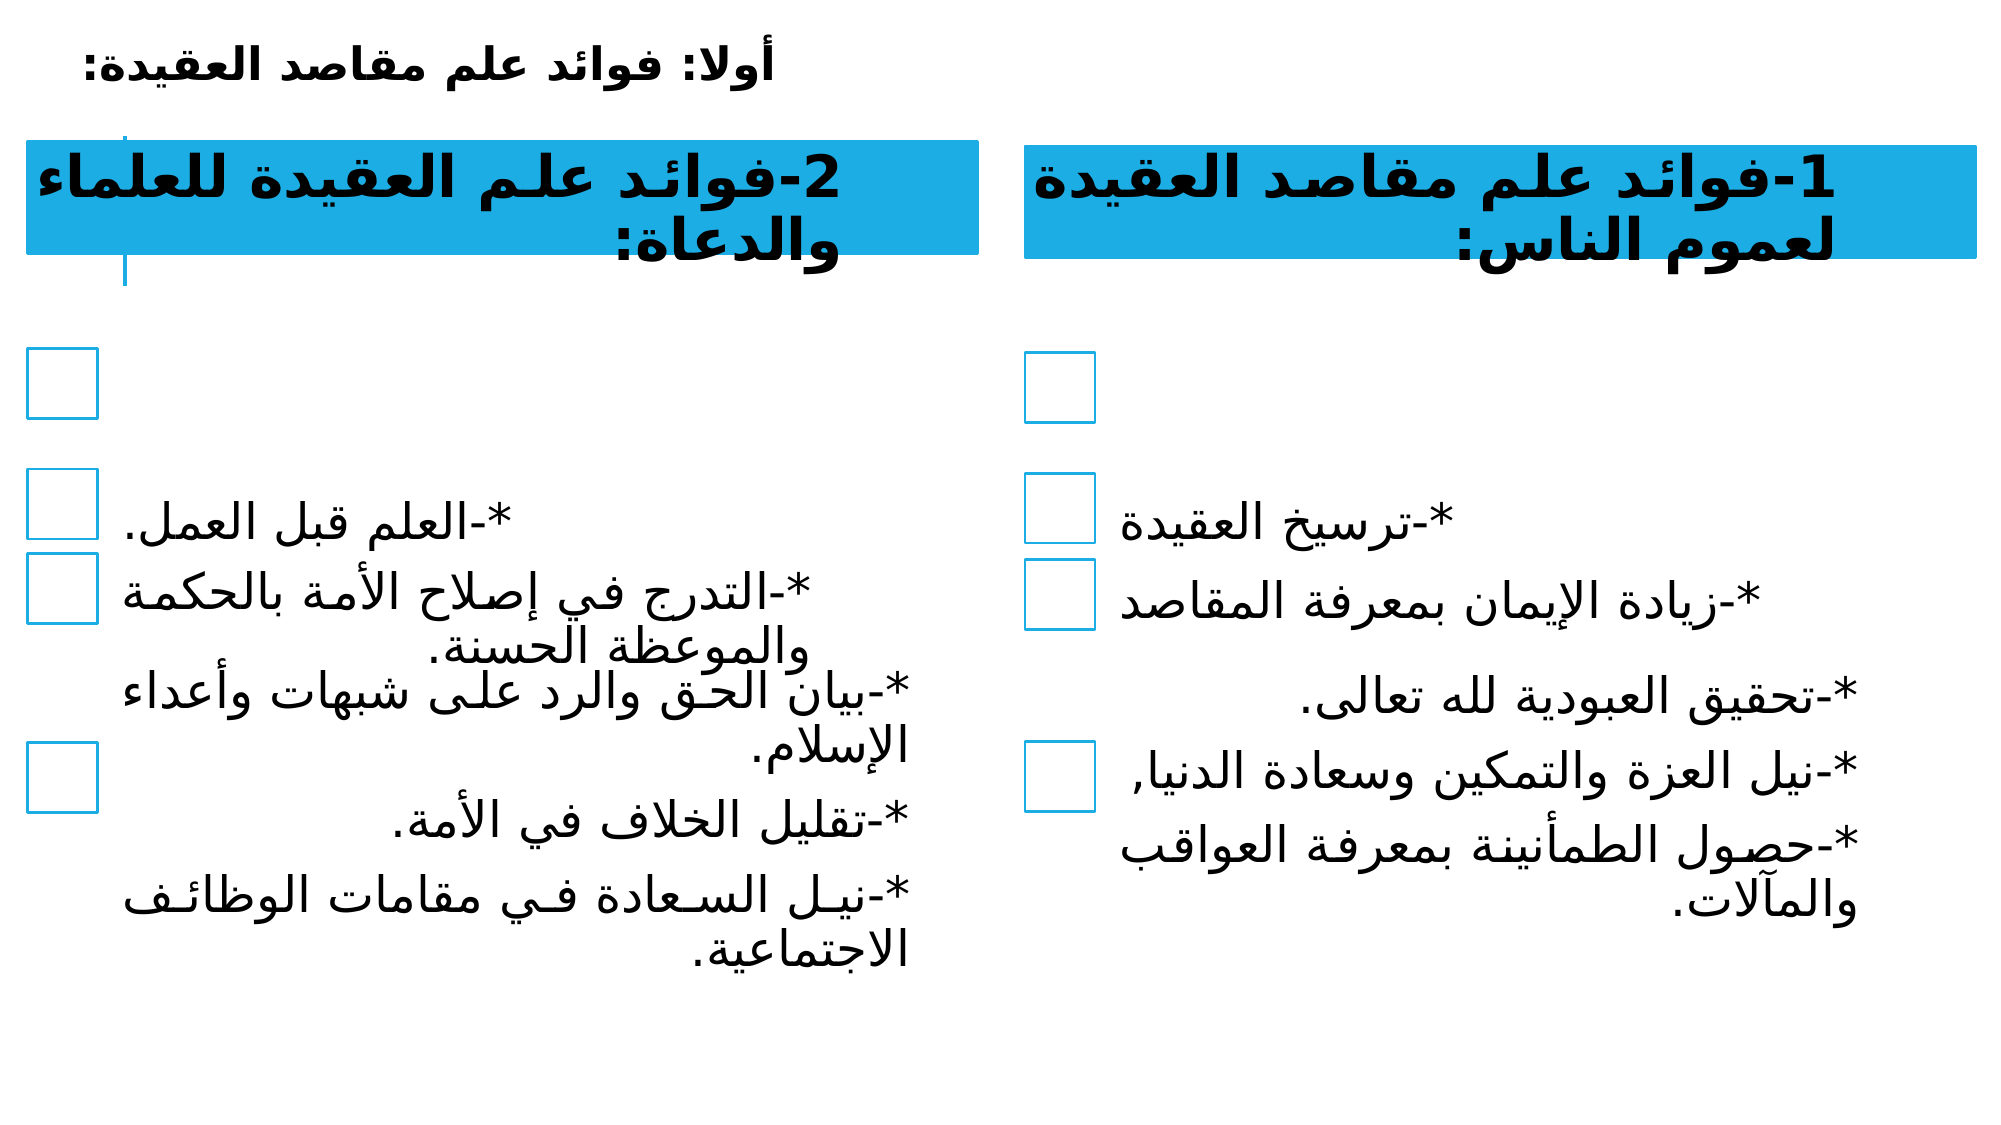

# أولا: فوائد علم مقاصد العقيدة:
2-فوائد علم العقيدة للعلماء والدعاة:
1-فوائد علم مقاصد العقيدة لعموم الناس:
*-العلم قبل العمل.
*-ترسيخ العقيدة
*-التدرج في إصلاح الأمة بالحكمة والموعظة الحسنة.
*-زيادة الإيمان بمعرفة المقاصد
*-بيان الحق والرد على شبهات وأعداء الإسلام.
*-تقليل الخلاف في الأمة.
*-نيل السعادة في مقامات الوظائف الاجتماعية.
*-تحقيق العبودية لله تعالى.
*-نيل العزة والتمكين وسعادة الدنيا,
*-حصول الطمأنينة بمعرفة العواقب والمآلات.